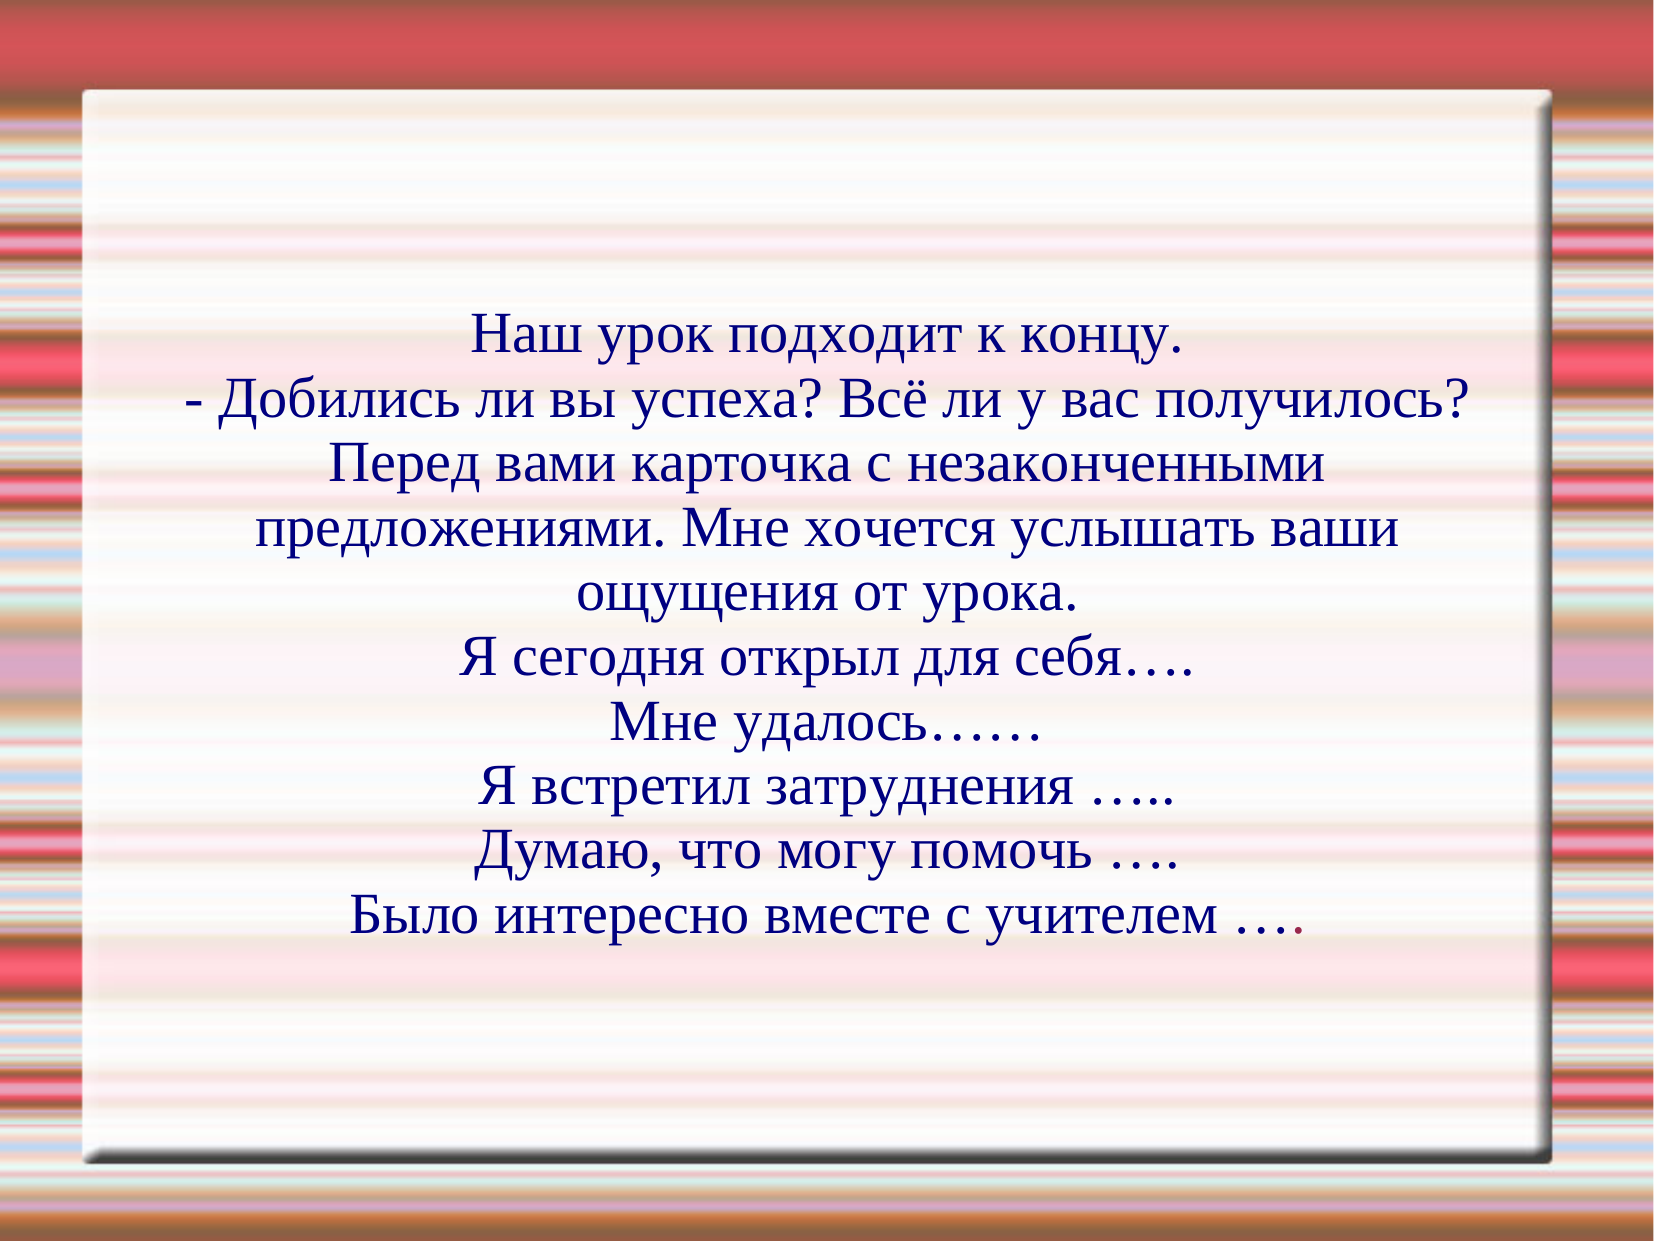

# Наш урок подходит к концу.
- Добились ли вы успеха? Всё ли у вас получилось?
Перед вами карточка с незаконченными предложениями. Мне хочется услышать ваши ощущения от урока.
Я сегодня открыл для себя….
Мне удалось……
Я встретил затруднения …..
Думаю, что могу помочь ….
Было интересно вместе с учителем ….